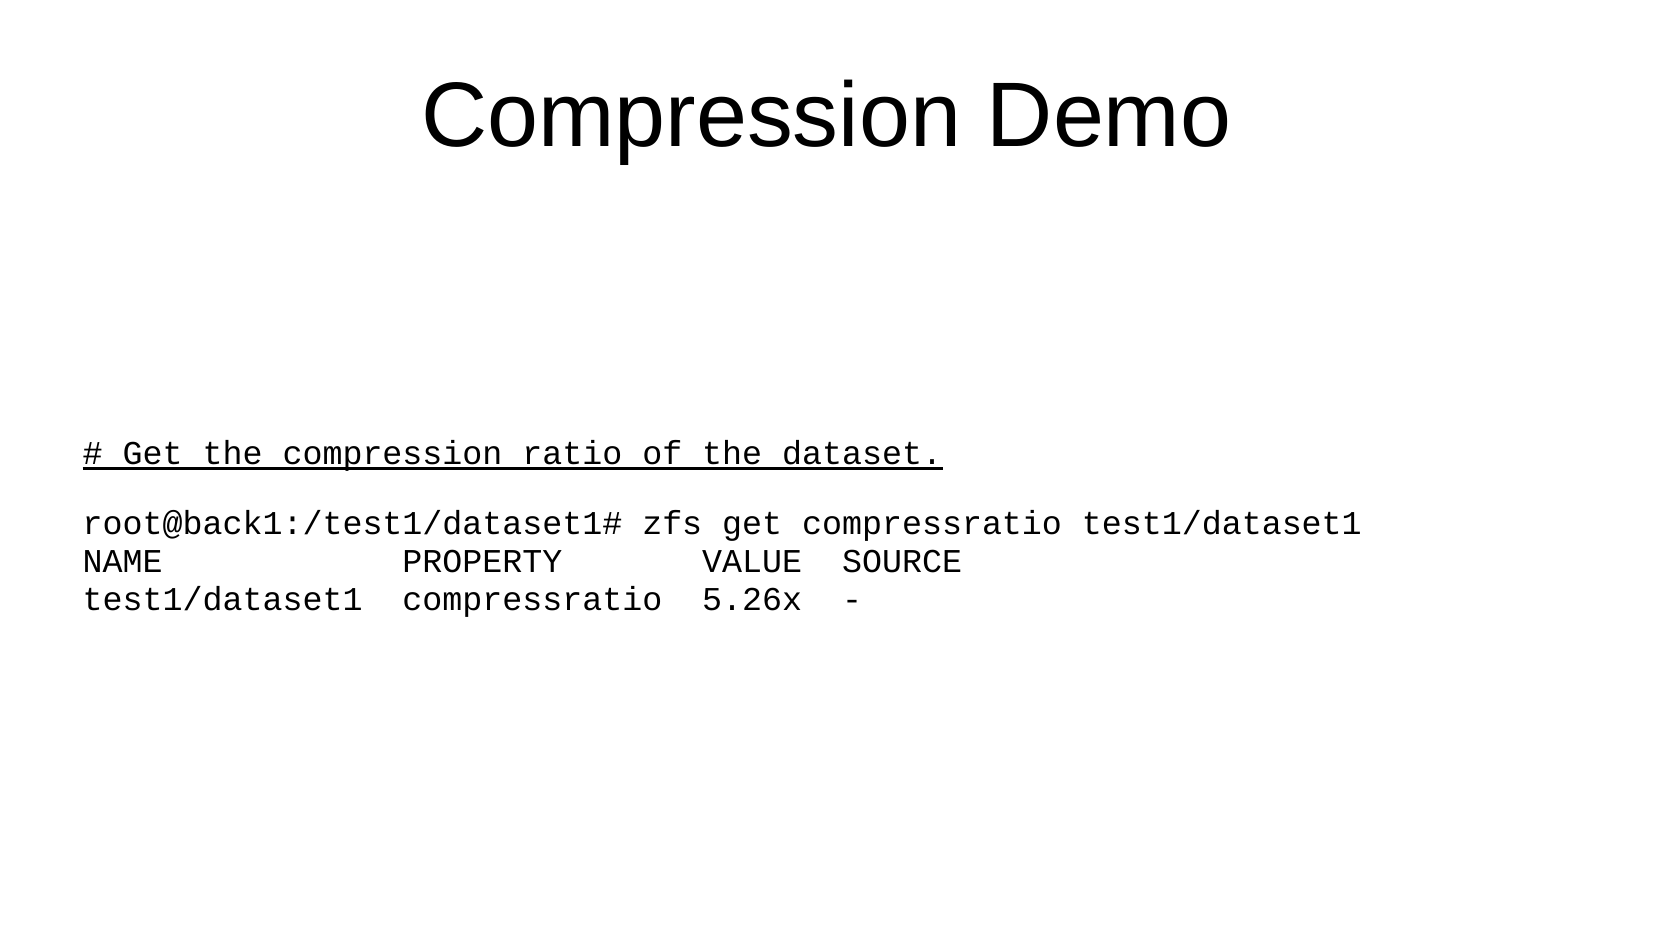

# Compression Demo
# Get the compression ratio of the dataset.
root@back1:/test1/dataset1# zfs get compressratio test1/dataset1
NAME PROPERTY VALUE SOURCE
test1/dataset1 compressratio 5.26x -